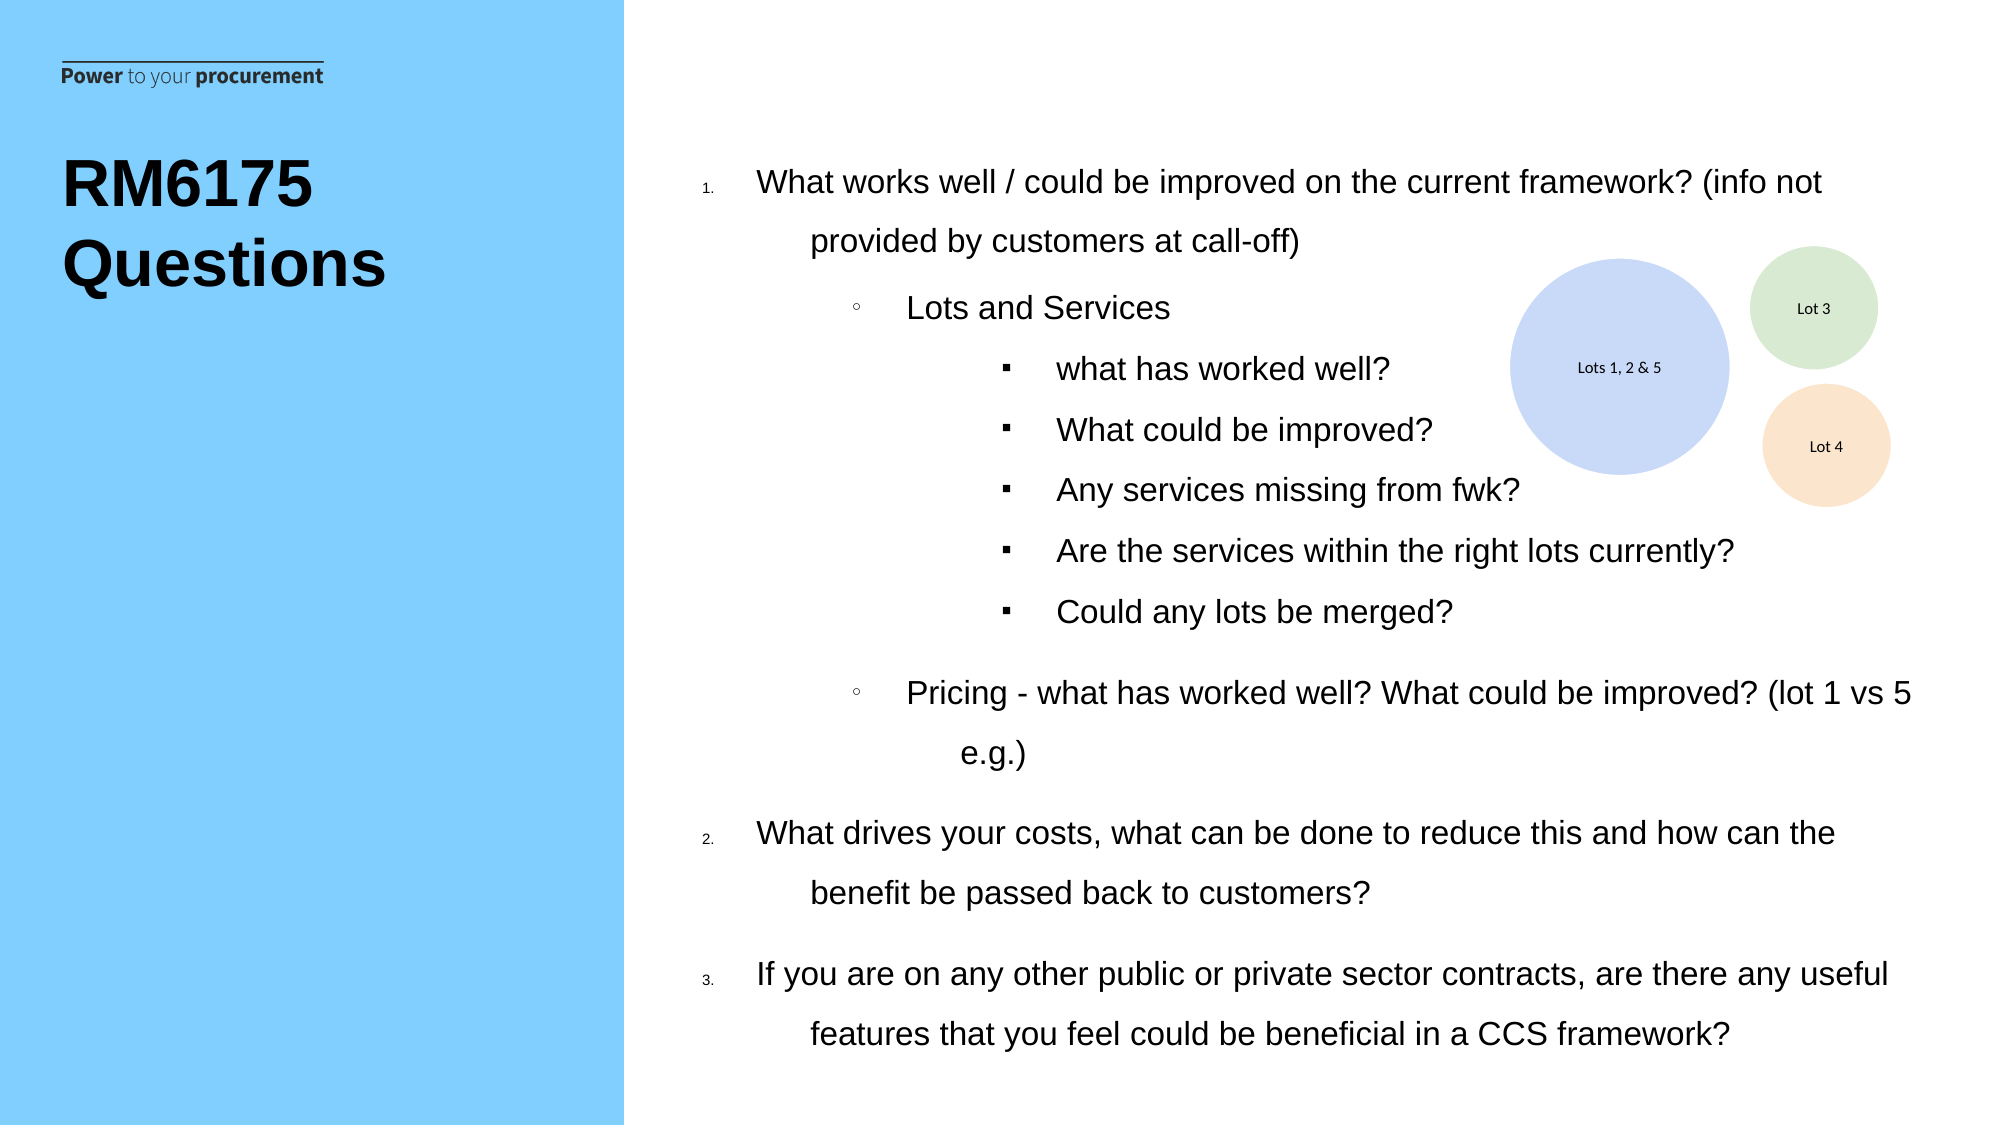

RM6175 Questions
# What works well / could be improved on the current framework? (info not provided by customers at call-off)
Lots and Services
what has worked well?
What could be improved?
Any services missing from fwk?
Are the services within the right lots currently?
Could any lots be merged?
Pricing - what has worked well? What could be improved? (lot 1 vs 5 e.g.)
What drives your costs, what can be done to reduce this and how can the benefit be passed back to customers?
If you are on any other public or private sector contracts, are there any useful features that you feel could be beneficial in a CCS framework?
Lot 3
Lots 1, 2 & 5
Lot 4